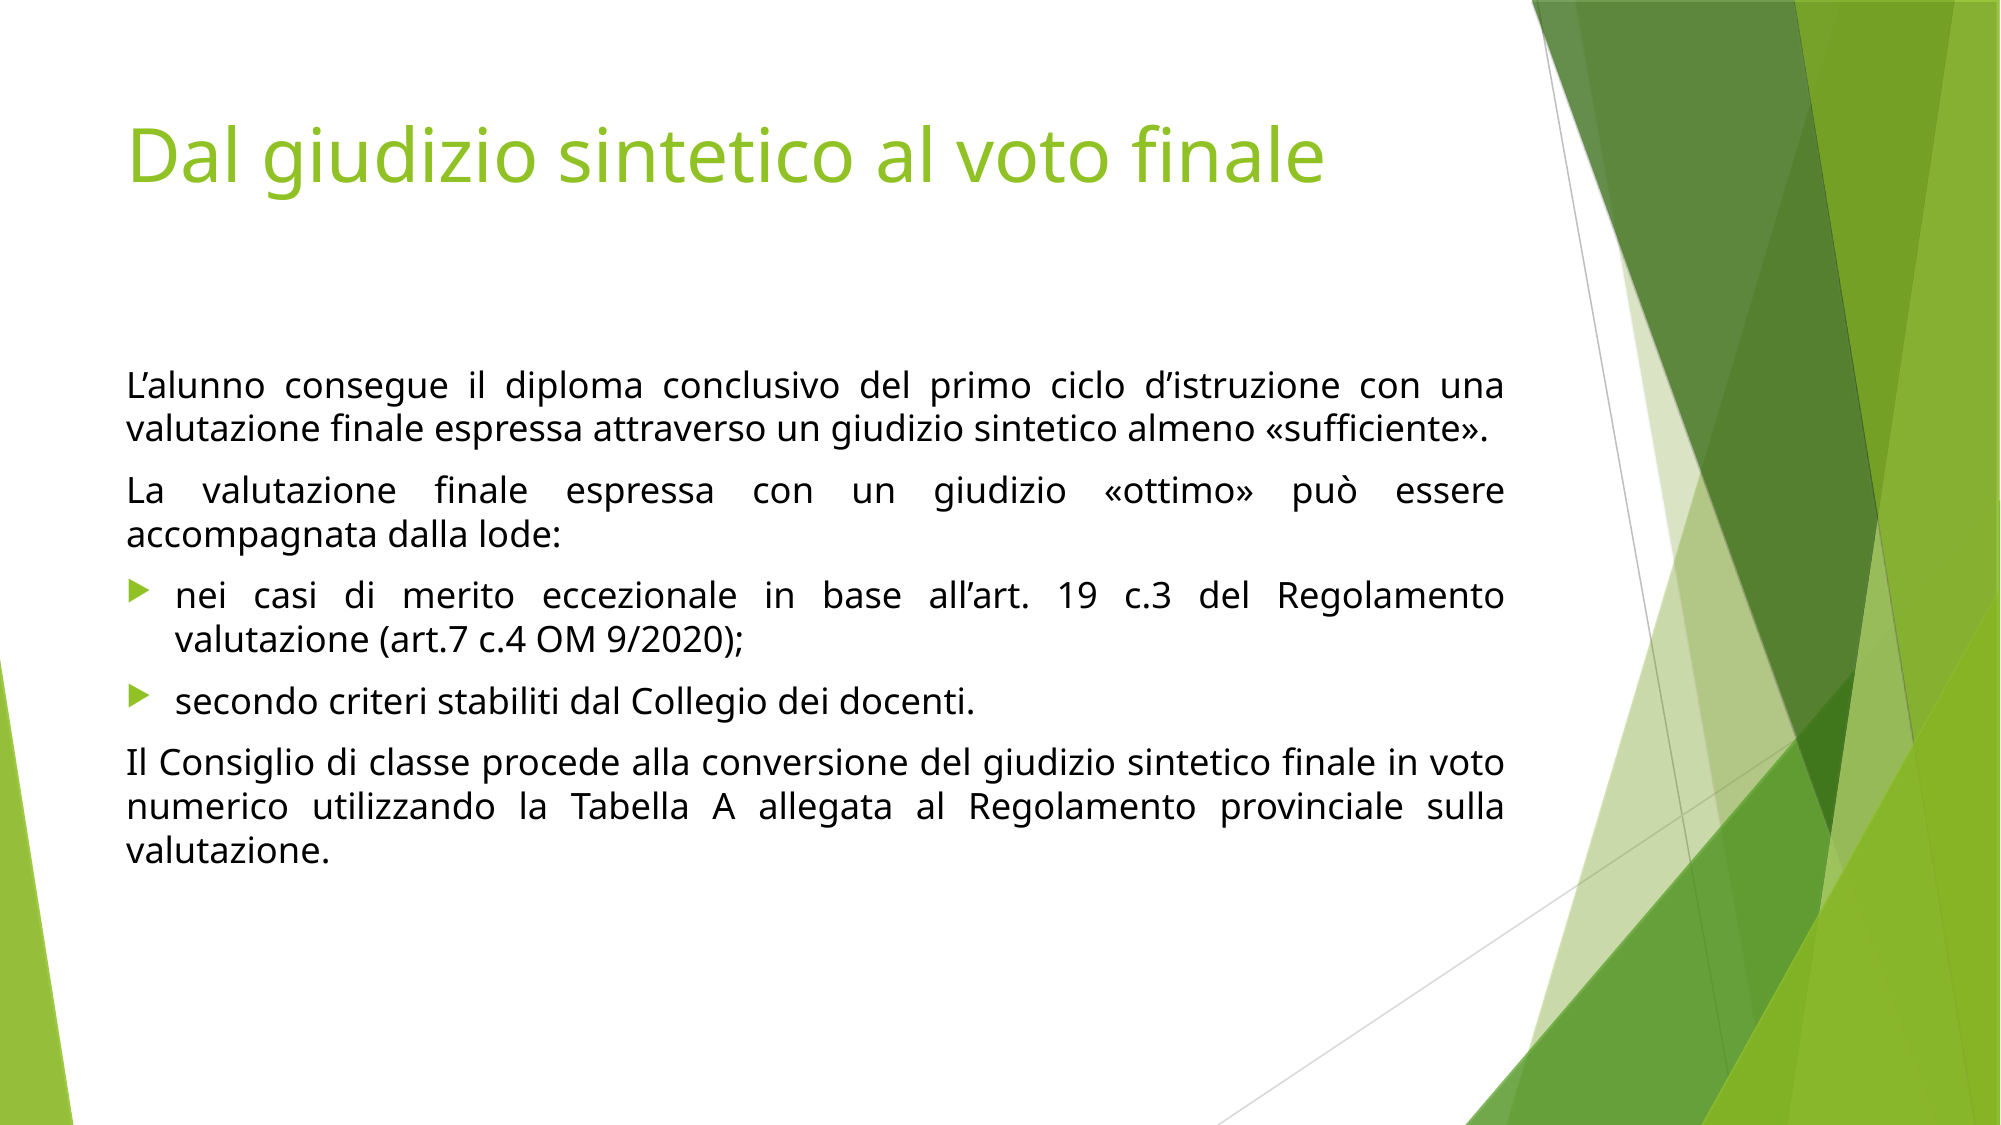

# Dal giudizio sintetico al voto finale
L’alunno consegue il diploma conclusivo del primo ciclo d’istruzione con una valutazione finale espressa attraverso un giudizio sintetico almeno «sufficiente».
La valutazione finale espressa con un giudizio «ottimo» può essere accompagnata dalla lode:
nei casi di merito eccezionale in base all’art. 19 c.3 del Regolamento valutazione (art.7 c.4 OM 9/2020);
secondo criteri stabiliti dal Collegio dei docenti.
Il Consiglio di classe procede alla conversione del giudizio sintetico finale in voto numerico utilizzando la Tabella A allegata al Regolamento provinciale sulla valutazione.